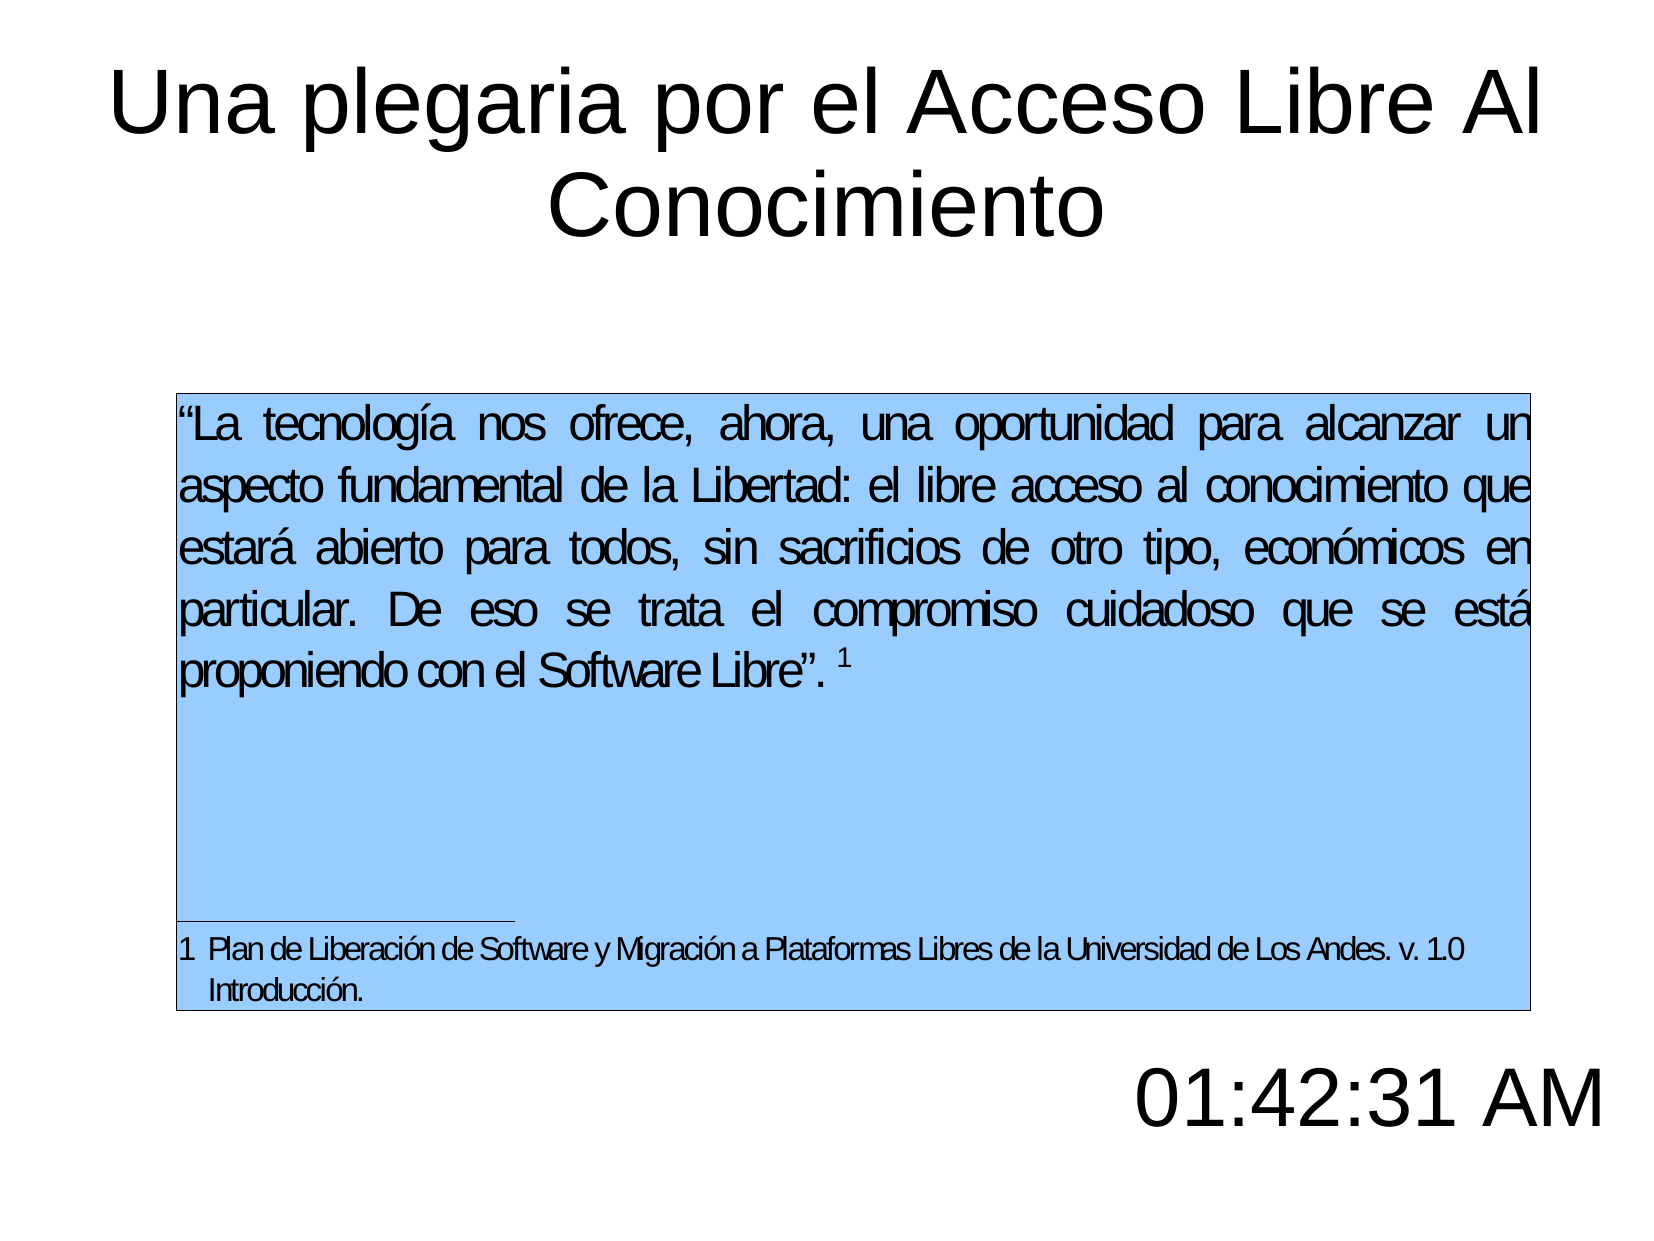

# Una plegaria por el Acceso Libre Al Conocimiento
03:12:32 AM